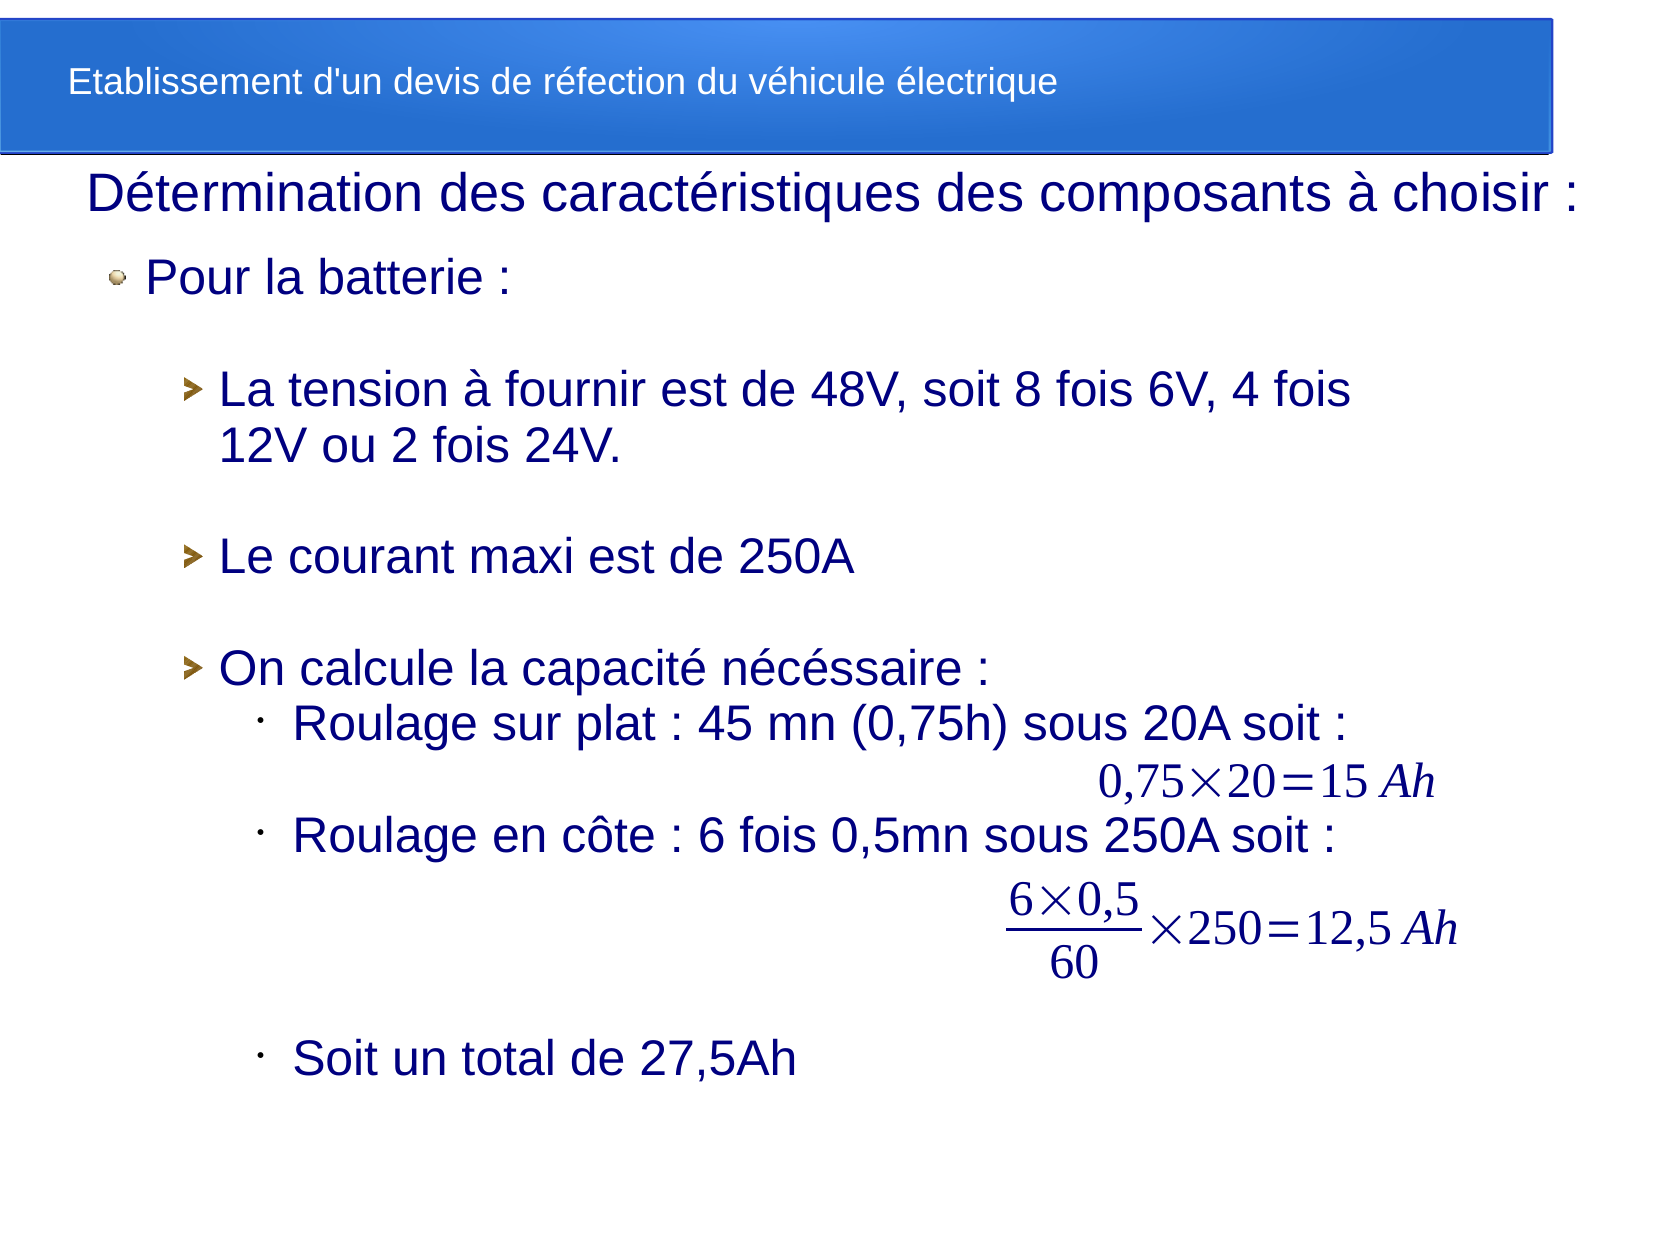

Etablissement d'un devis de réfection du véhicule électrique
Détermination des caractéristiques des composants à choisir :
Pour la batterie :
La tension à fournir est de 48V, soit 8 fois 6V, 4 fois 12V ou 2 fois 24V.
Le courant maxi est de 250A
On calcule la capacité nécéssaire :
Roulage sur plat : 45 mn (0,75h) sous 20A soit :
Roulage en côte : 6 fois 0,5mn sous 250A soit :
Soit un total de 27,5Ah